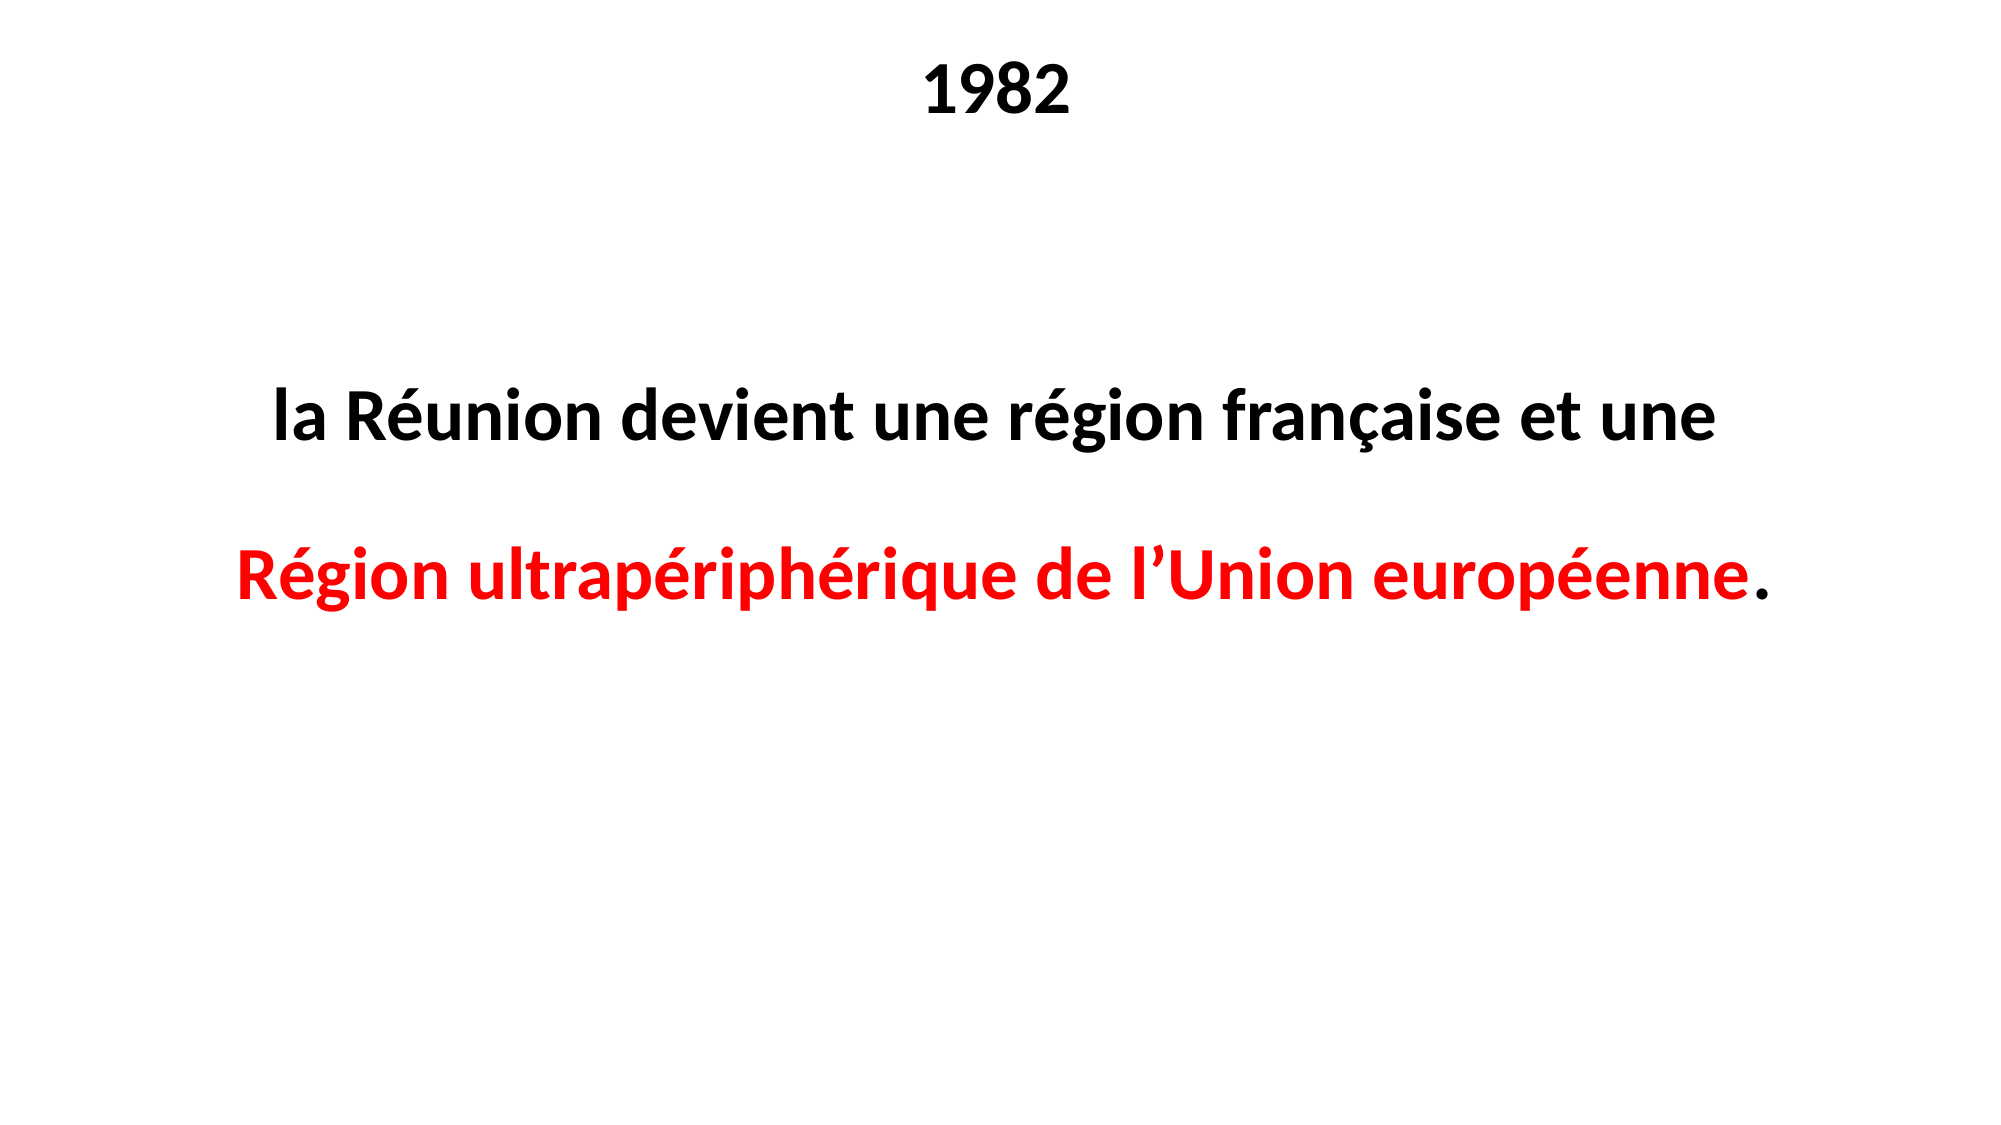

1982
la Réunion devient une région française et une
 Région ultrapériphérique de l’Union européenne.